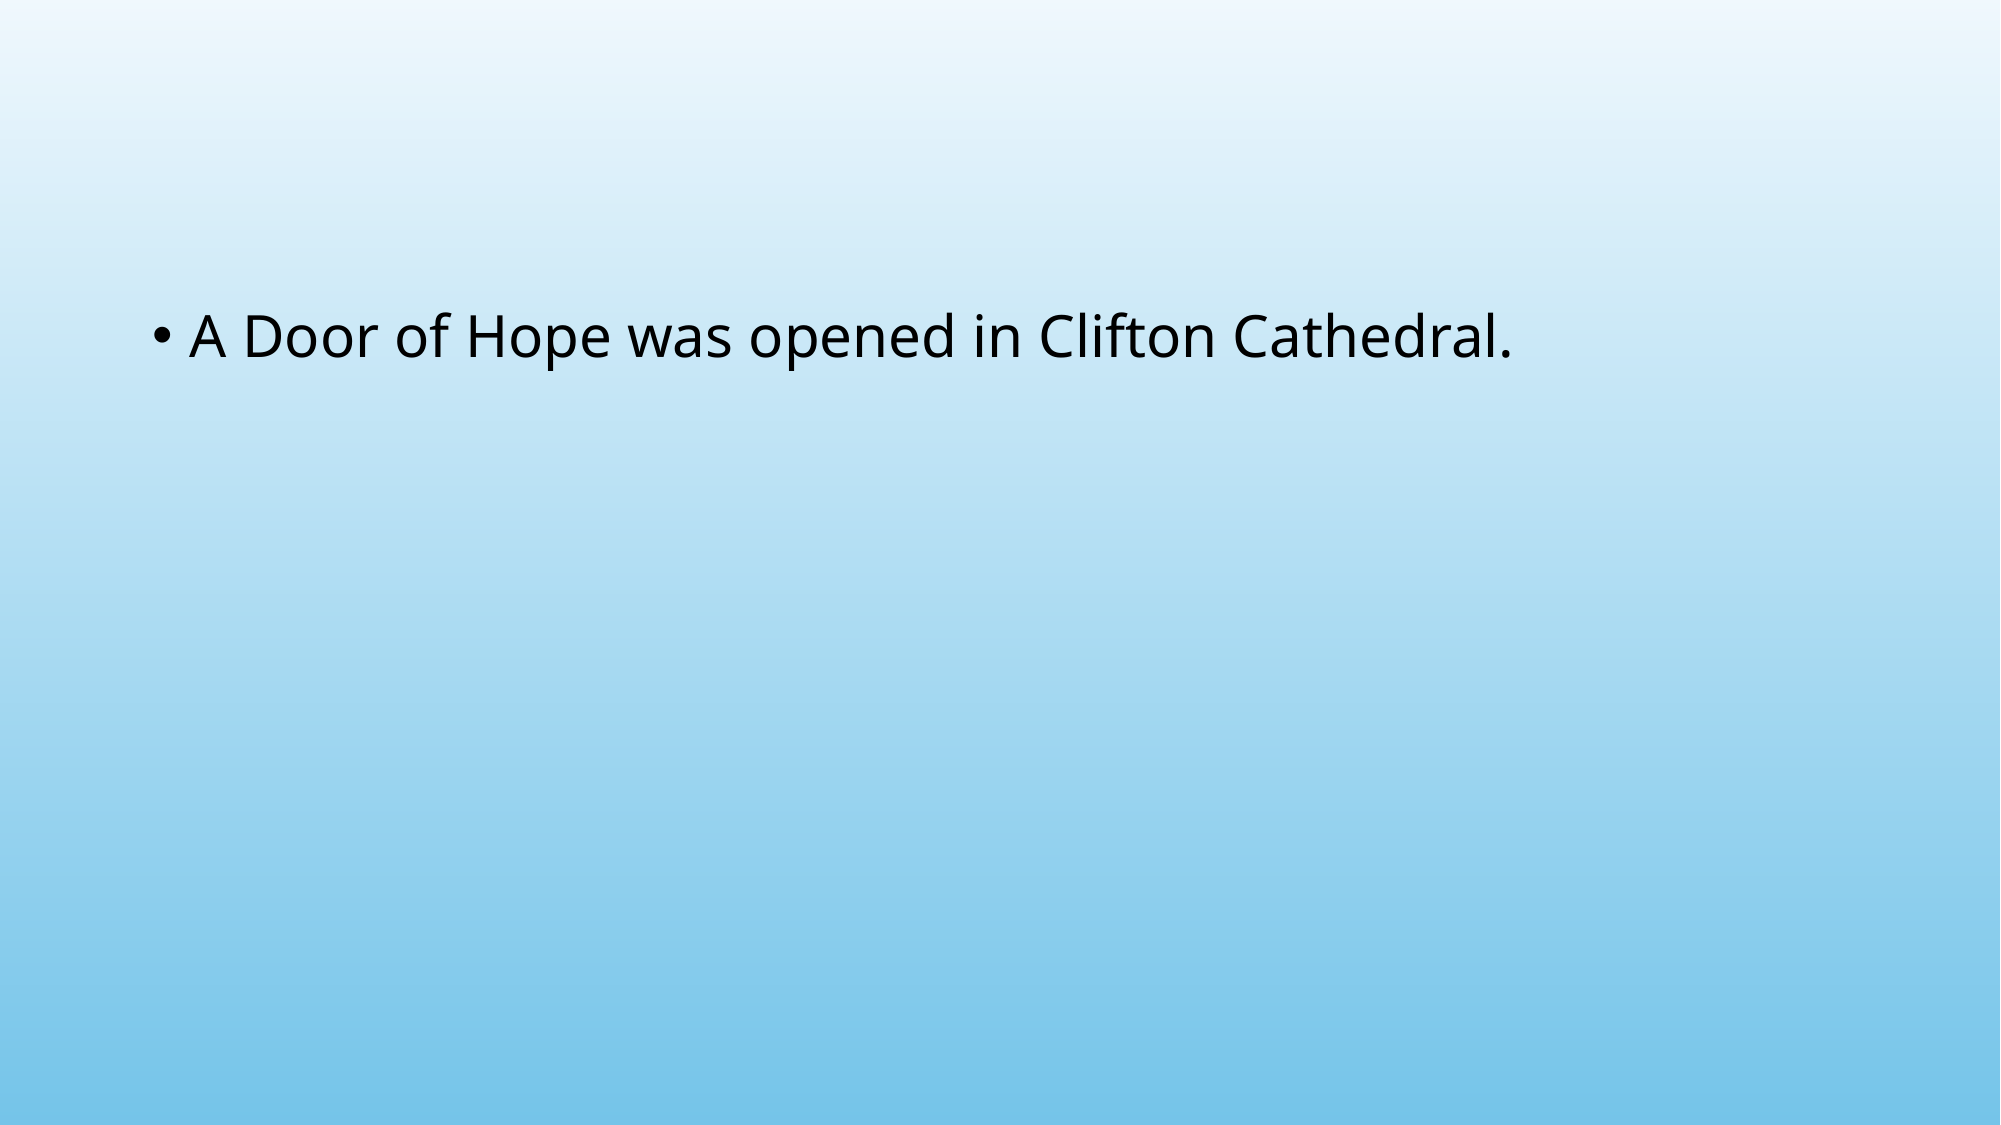

#
A Door of Hope was opened in Clifton Cathedral.